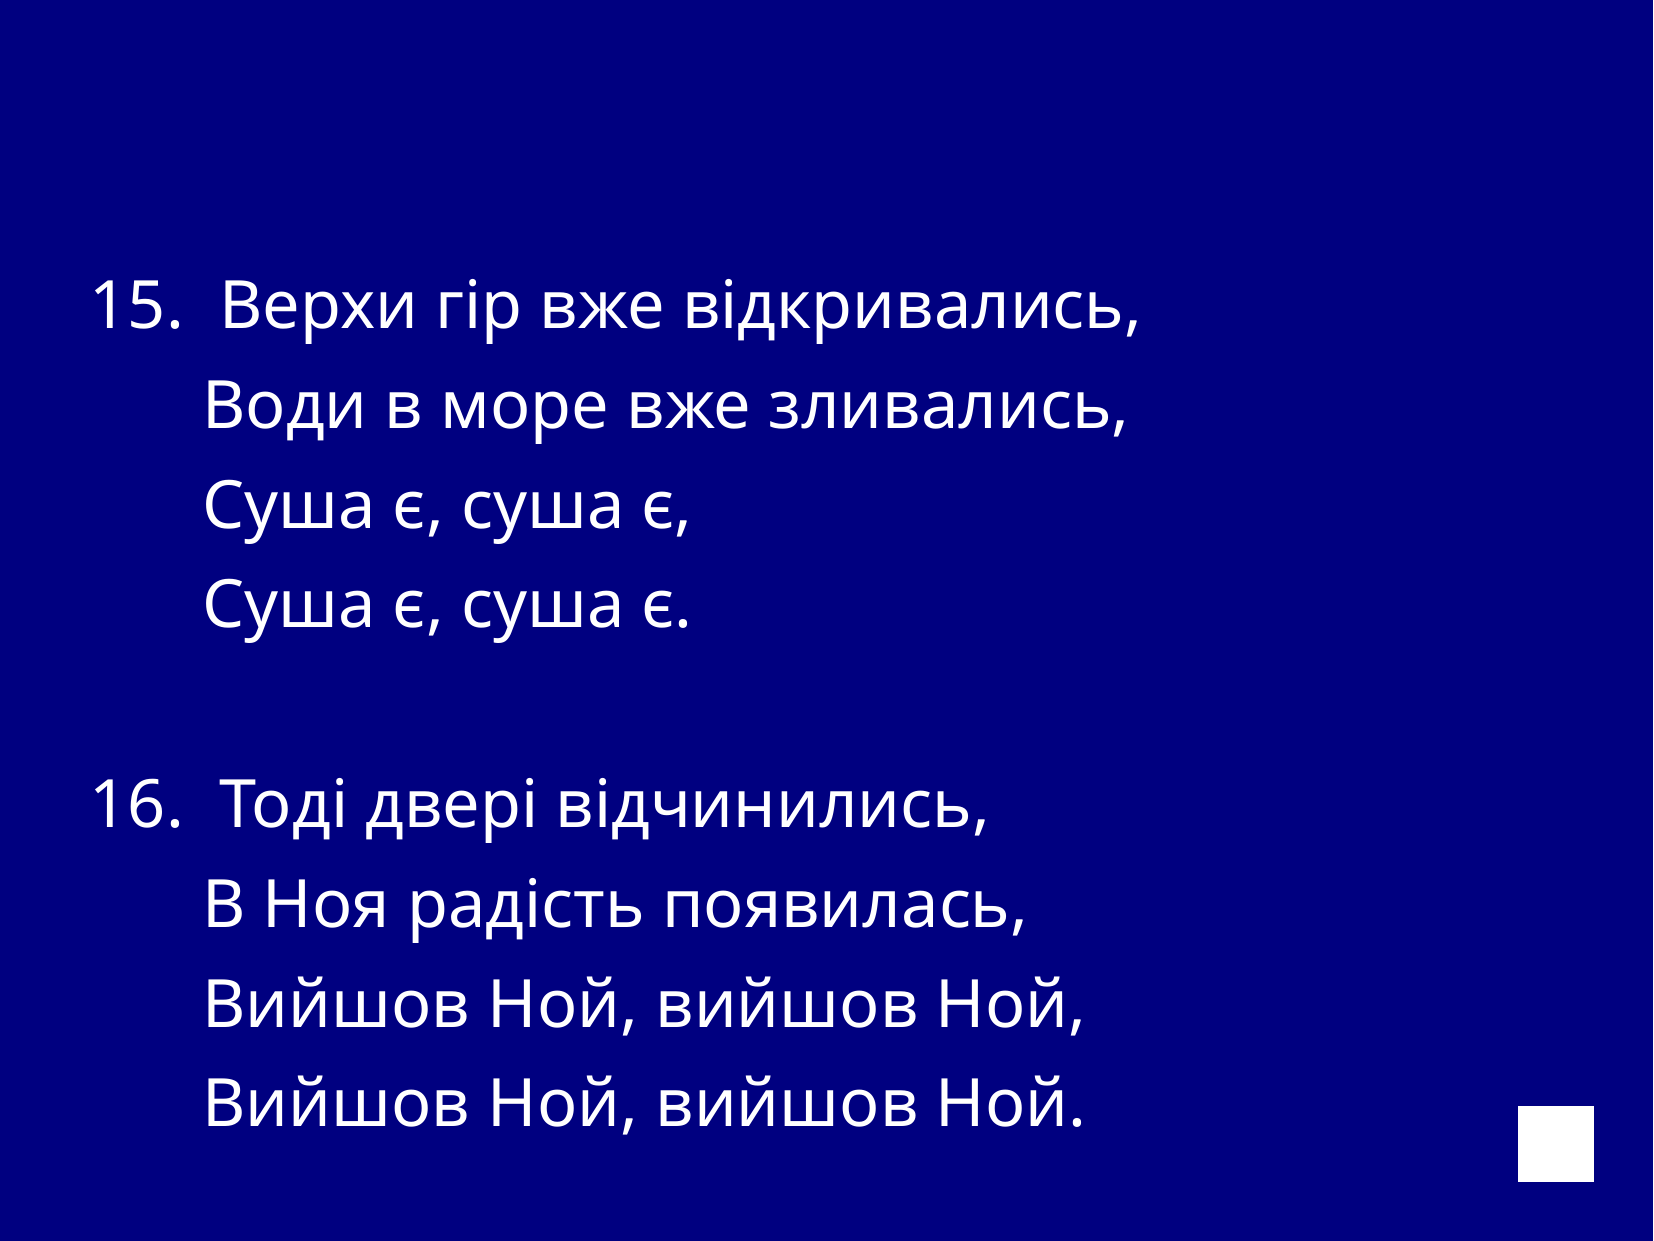

15.	 Верхи гір вже відкривались,
	Води в море вже зливались,
	Суша є, суша є,
	Суша є, суша є.
16.	 Тоді двері відчинились,
	В Ноя радість появилась,
	Вийшов Ной, вийшов Ной,
	Вийшов Ной, вийшов Ной.